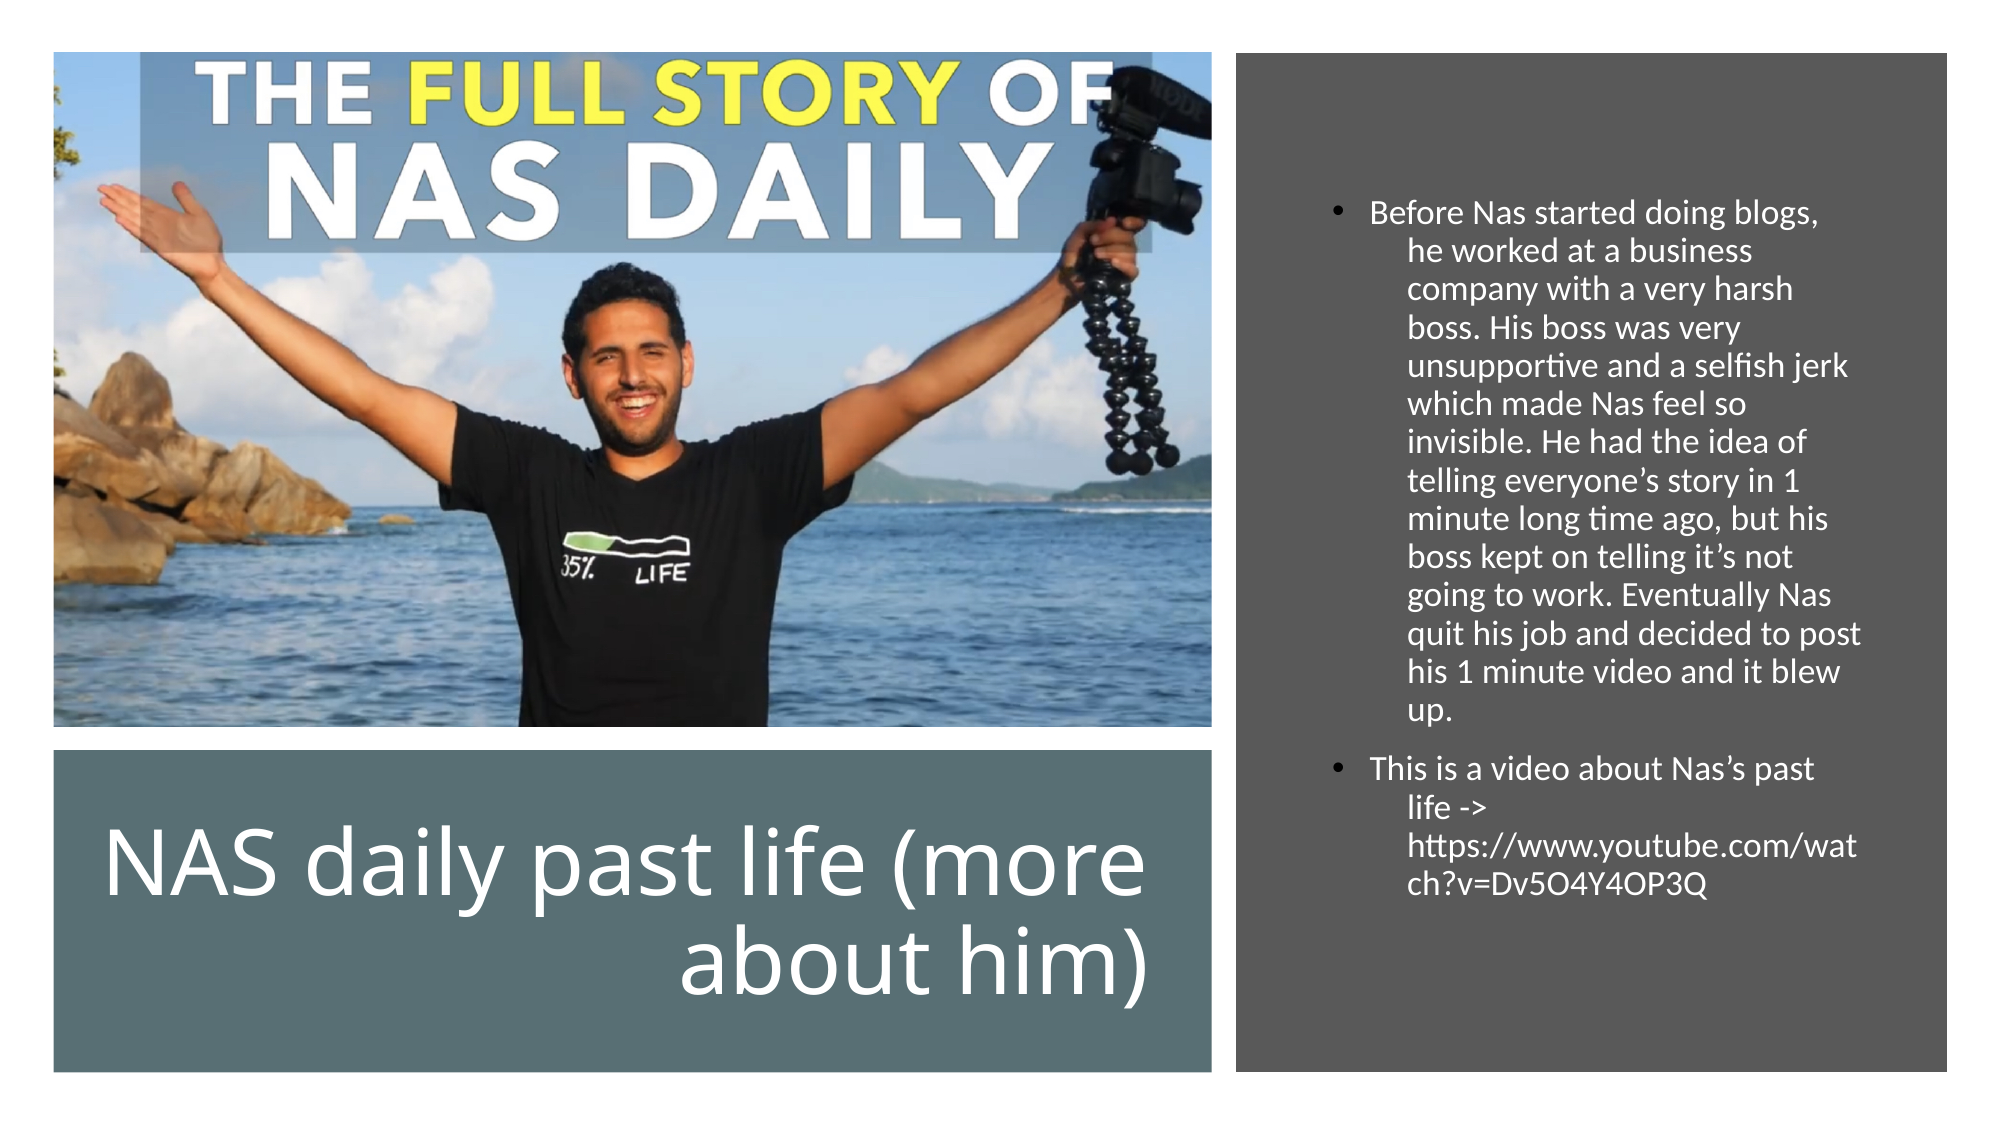

Before Nas started doing blogs, he worked at a business company with a very harsh boss. His boss was very unsupportive and a selfish jerk which made Nas feel so invisible. He had the idea of telling everyone’s story in 1 minute long time ago, but his boss kept on telling it’s not going to work. Eventually Nas quit his job and decided to post his 1 minute video and it blew up.
This is a video about Nas’s past life -> https://www.youtube.com/watch?v=Dv5O4Y4OP3Q
# NAS daily past life (more about him)